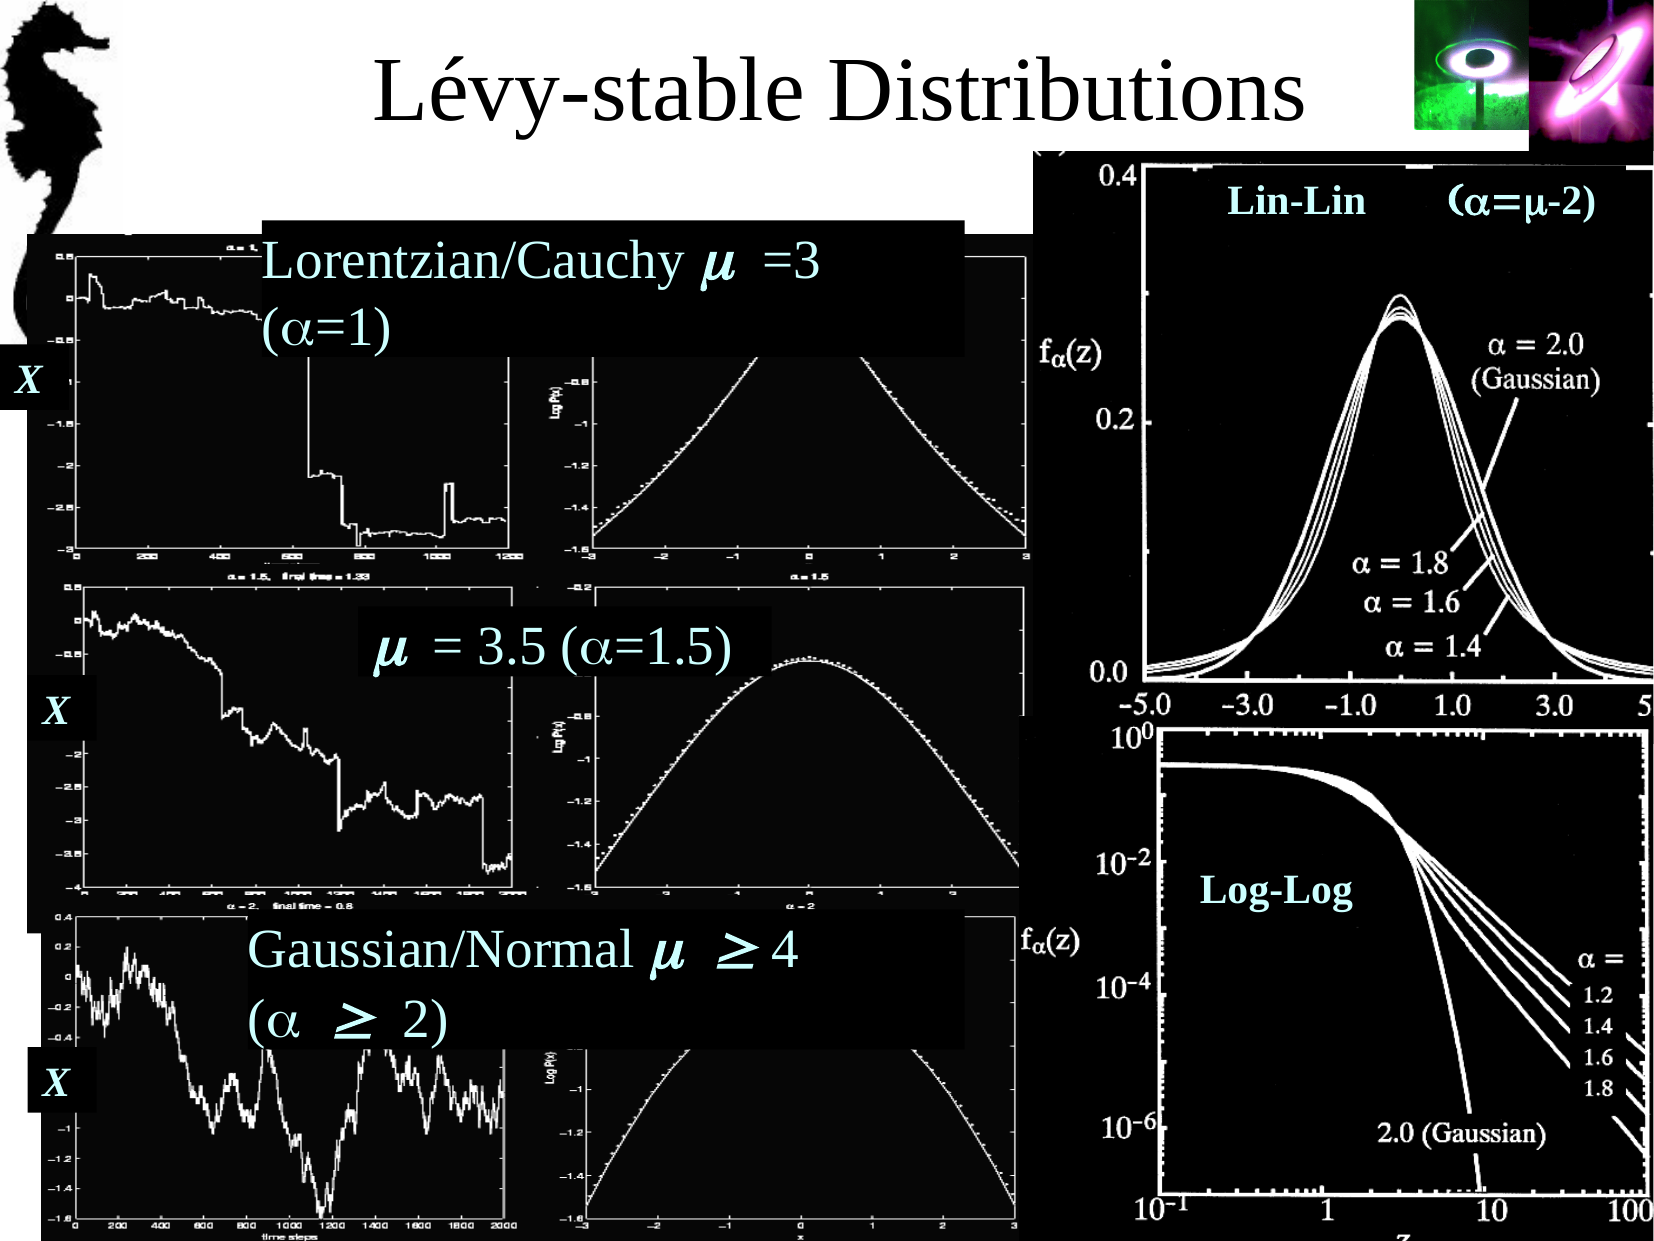

# Lévy-stable Distributions
-2)
Lin-Lin
Lorentzian/Cauchy =3 (=1)
X
  = 3.5 (=1.5)
X
Log-Log
Gaussian/Normal   4 (2)
X